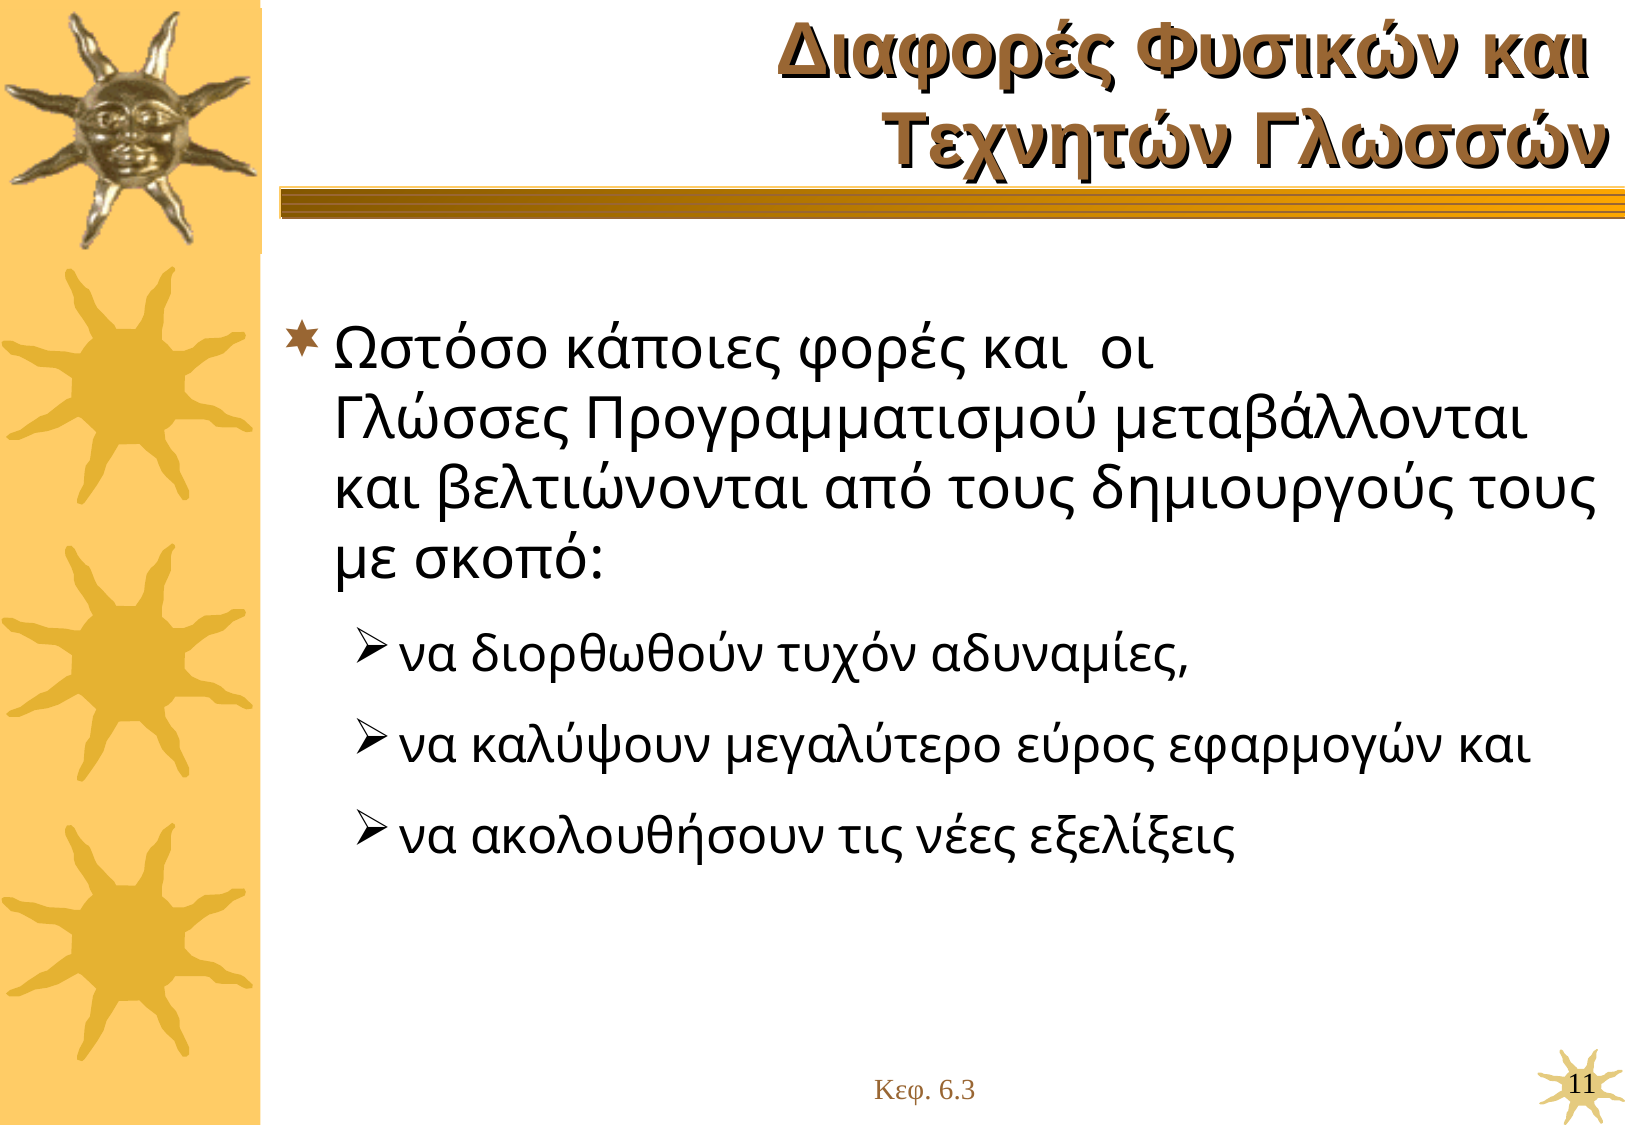

Διαφορές Φυσικών και
Τεχνητών Γλωσσών
Ωστόσο κάποιες φορές και οι
Γλώσσες Προγραμματισμού μεταβάλλονται
και βελτιώνονται από τους δημιουργούς τους
με σκοπό:
να διορθωθούν τυχόν αδυναμίες,
να καλύψουν μεγαλύτερο εύρος εφαρμογών και
να ακολουθήσουν τις νέες εξελίξεις
11
Κεφ. 6.3